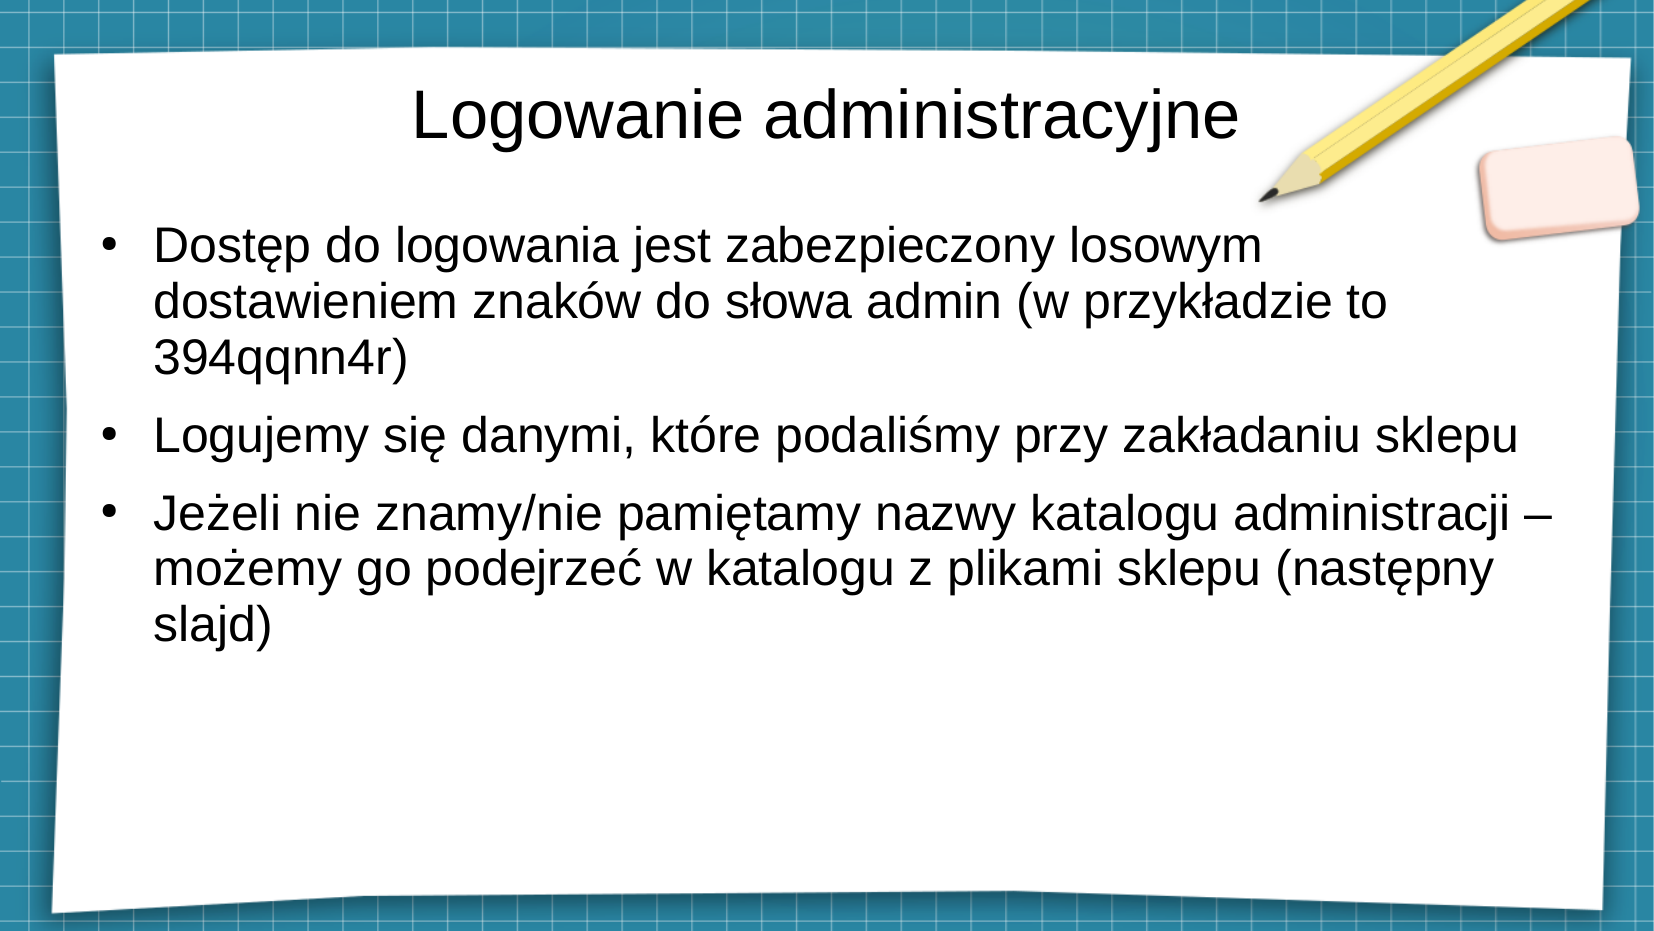

# Logowanie administracyjne
Dostęp do logowania jest zabezpieczony losowym dostawieniem znaków do słowa admin (w przykładzie to 394qqnn4r)
Logujemy się danymi, które podaliśmy przy zakładaniu sklepu
Jeżeli nie znamy/nie pamiętamy nazwy katalogu administracji – możemy go podejrzeć w katalogu z plikami sklepu (następny slajd)